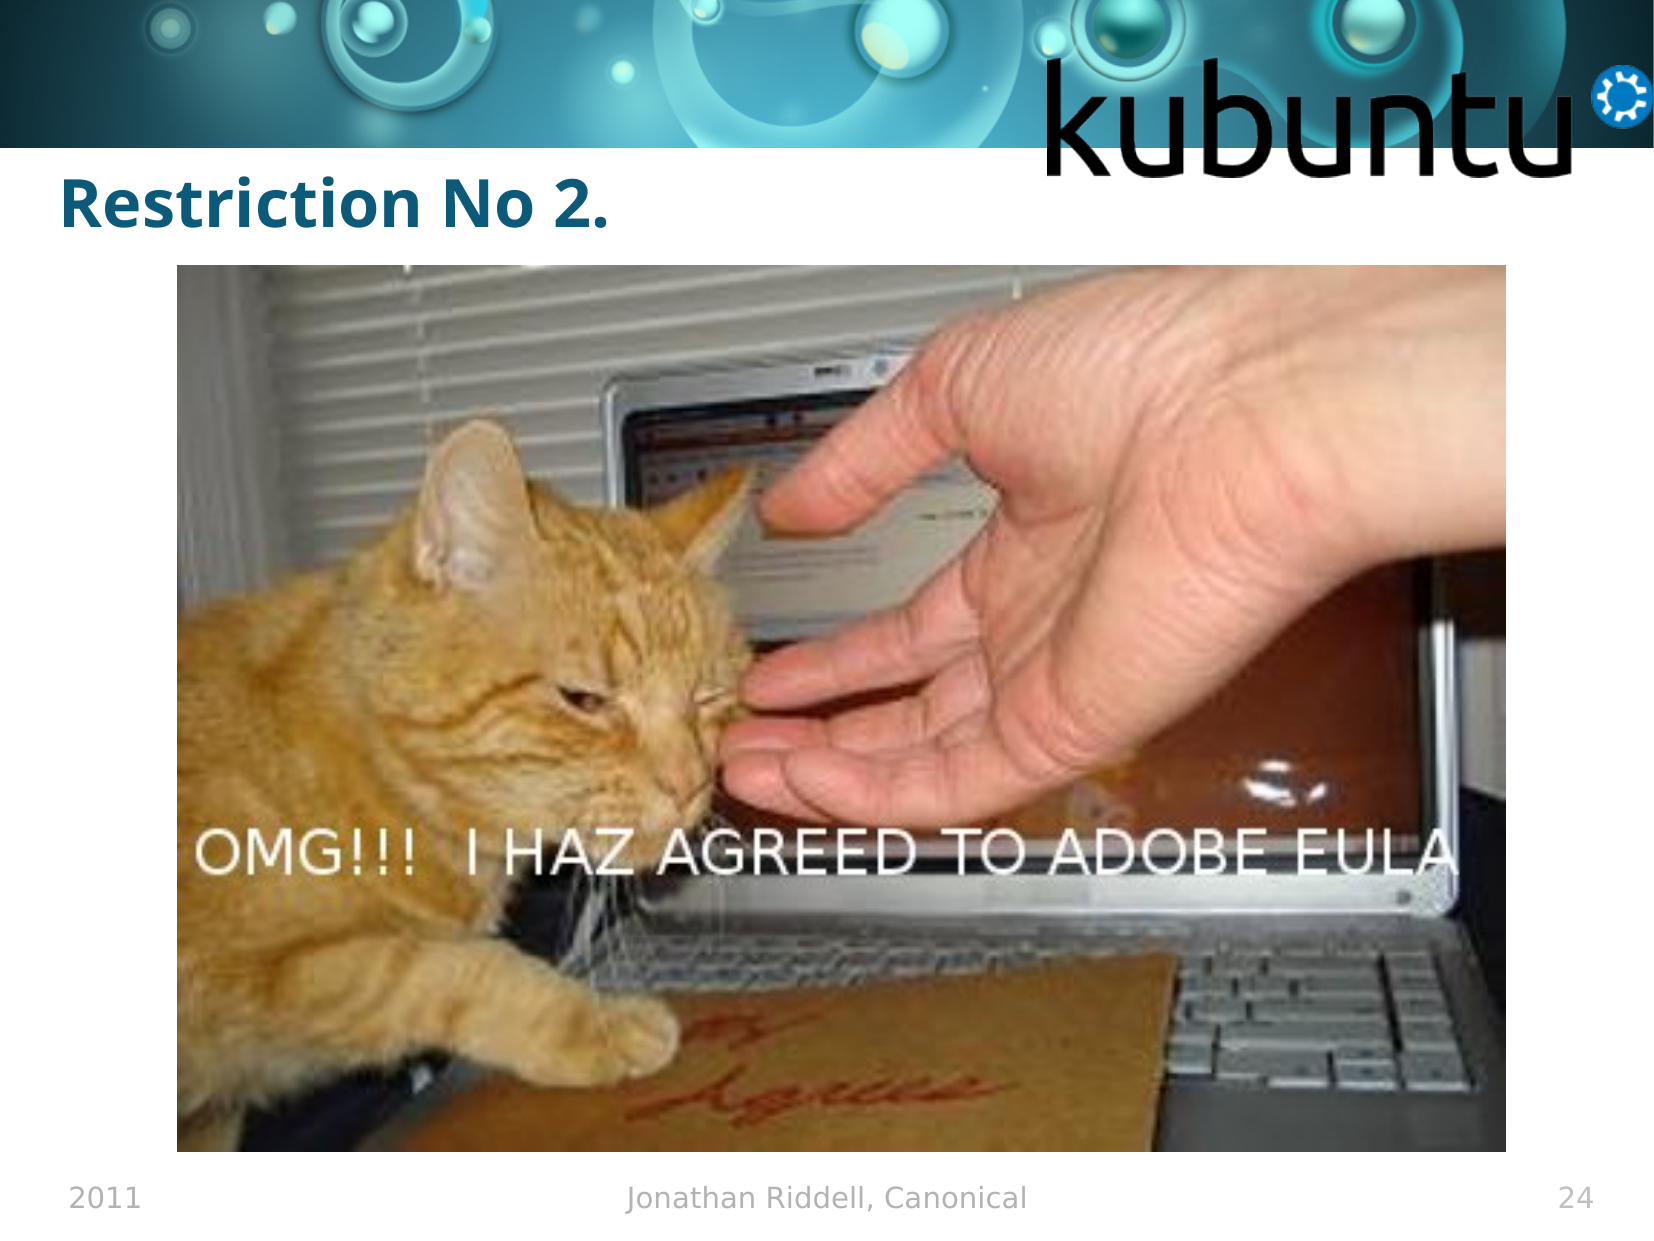

# Restriction No 2.
Name
www.kde.org
24